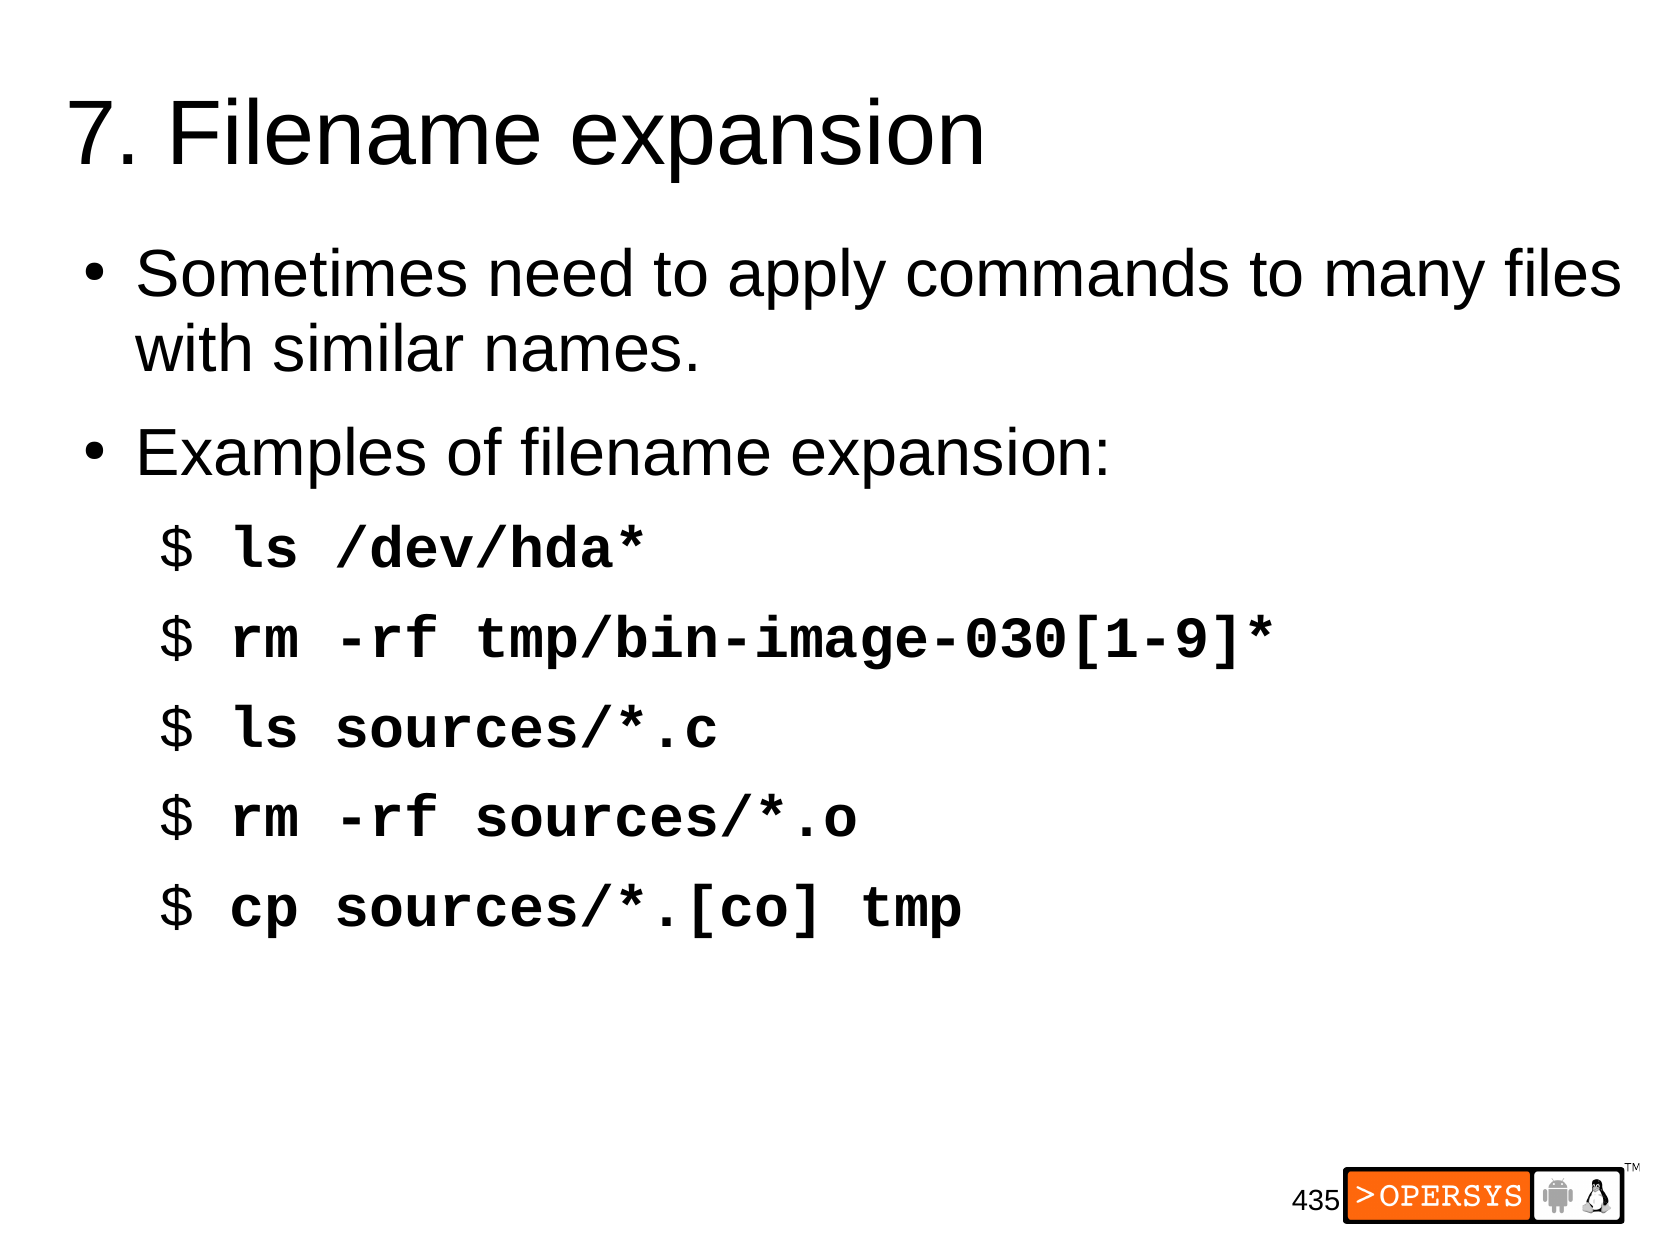

# 7. Filename expansion
Sometimes need to apply commands to many files with similar names.
Examples of filename expansion:
$ ls /dev/hda*
$ rm -rf tmp/bin-image-030[1-9]*
$ ls sources/*.c
$ rm -rf sources/*.o
$ cp sources/*.[co] tmp